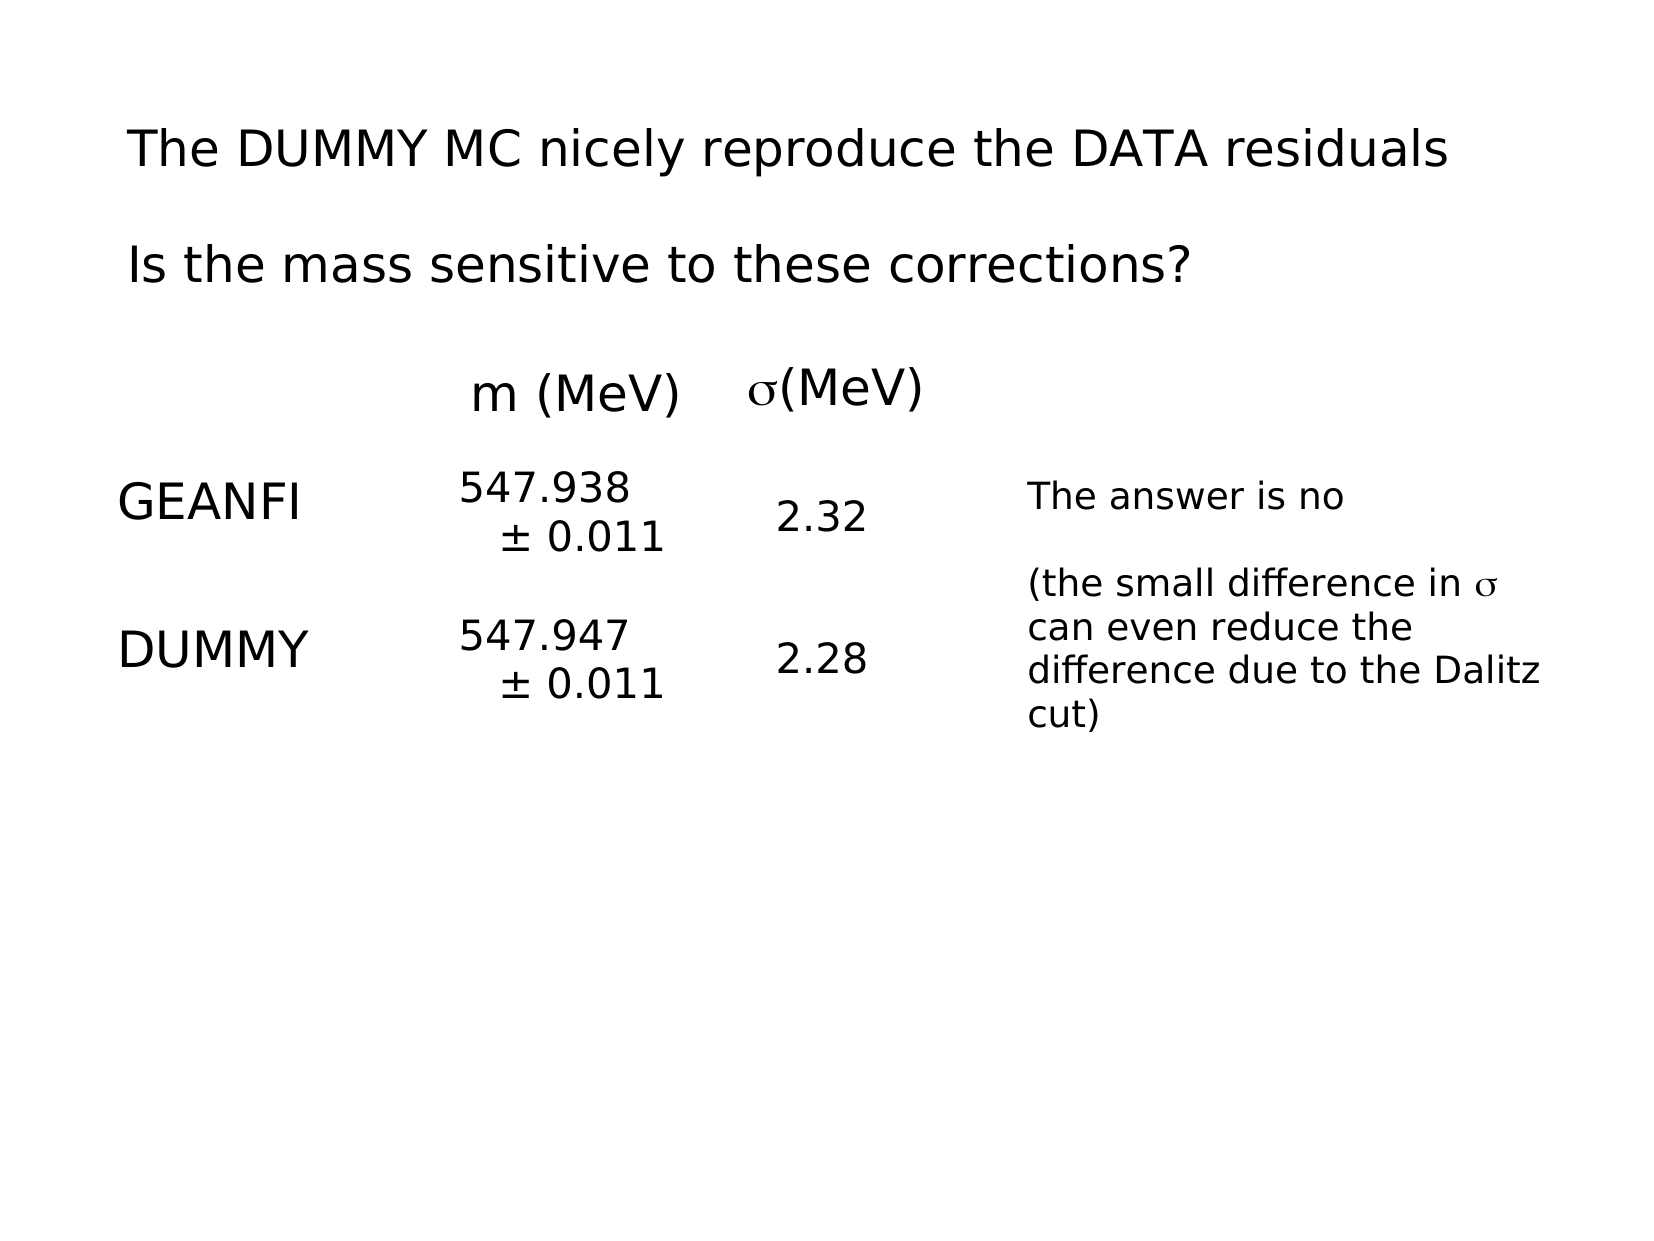

The DUMMY MC nicely reproduce the DATA residuals
Is the mass sensitive to these corrections?
s(MeV)
m (MeV)
 2.32
547.938
 ± 0.011
GEANFI
The answer is no
(the small difference in s can even reduce the difference due to the Dalitz cut)
 2.28
547.947
 ± 0.011
DUMMY